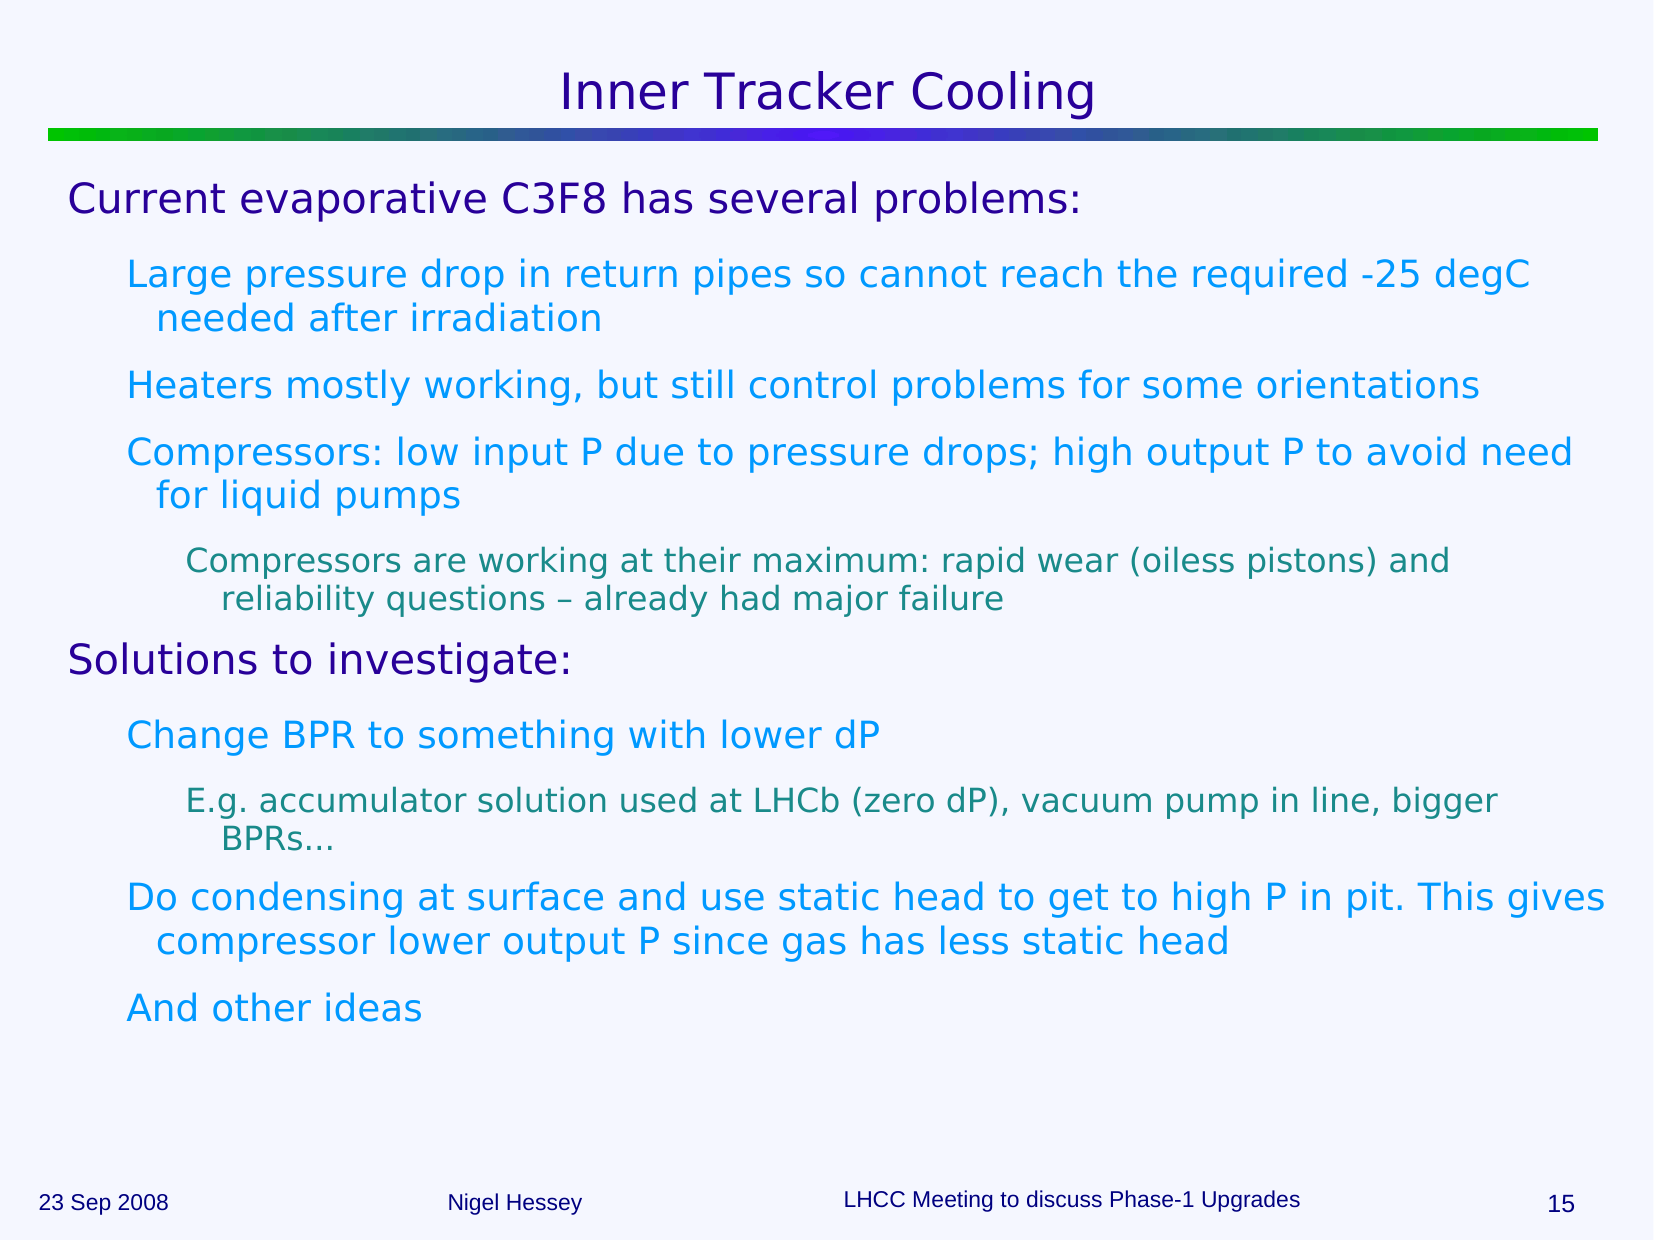

# Inner Tracker Cooling
Current evaporative C3F8 has several problems:
Large pressure drop in return pipes so cannot reach the required -25 degC needed after irradiation
Heaters mostly working, but still control problems for some orientations
Compressors: low input P due to pressure drops; high output P to avoid need for liquid pumps
Compressors are working at their maximum: rapid wear (oiless pistons) and reliability questions – already had major failure
Solutions to investigate:
Change BPR to something with lower dP
E.g. accumulator solution used at LHCb (zero dP), vacuum pump in line, bigger BPRs...
Do condensing at surface and use static head to get to high P in pit. This gives compressor lower output P since gas has less static head
And other ideas